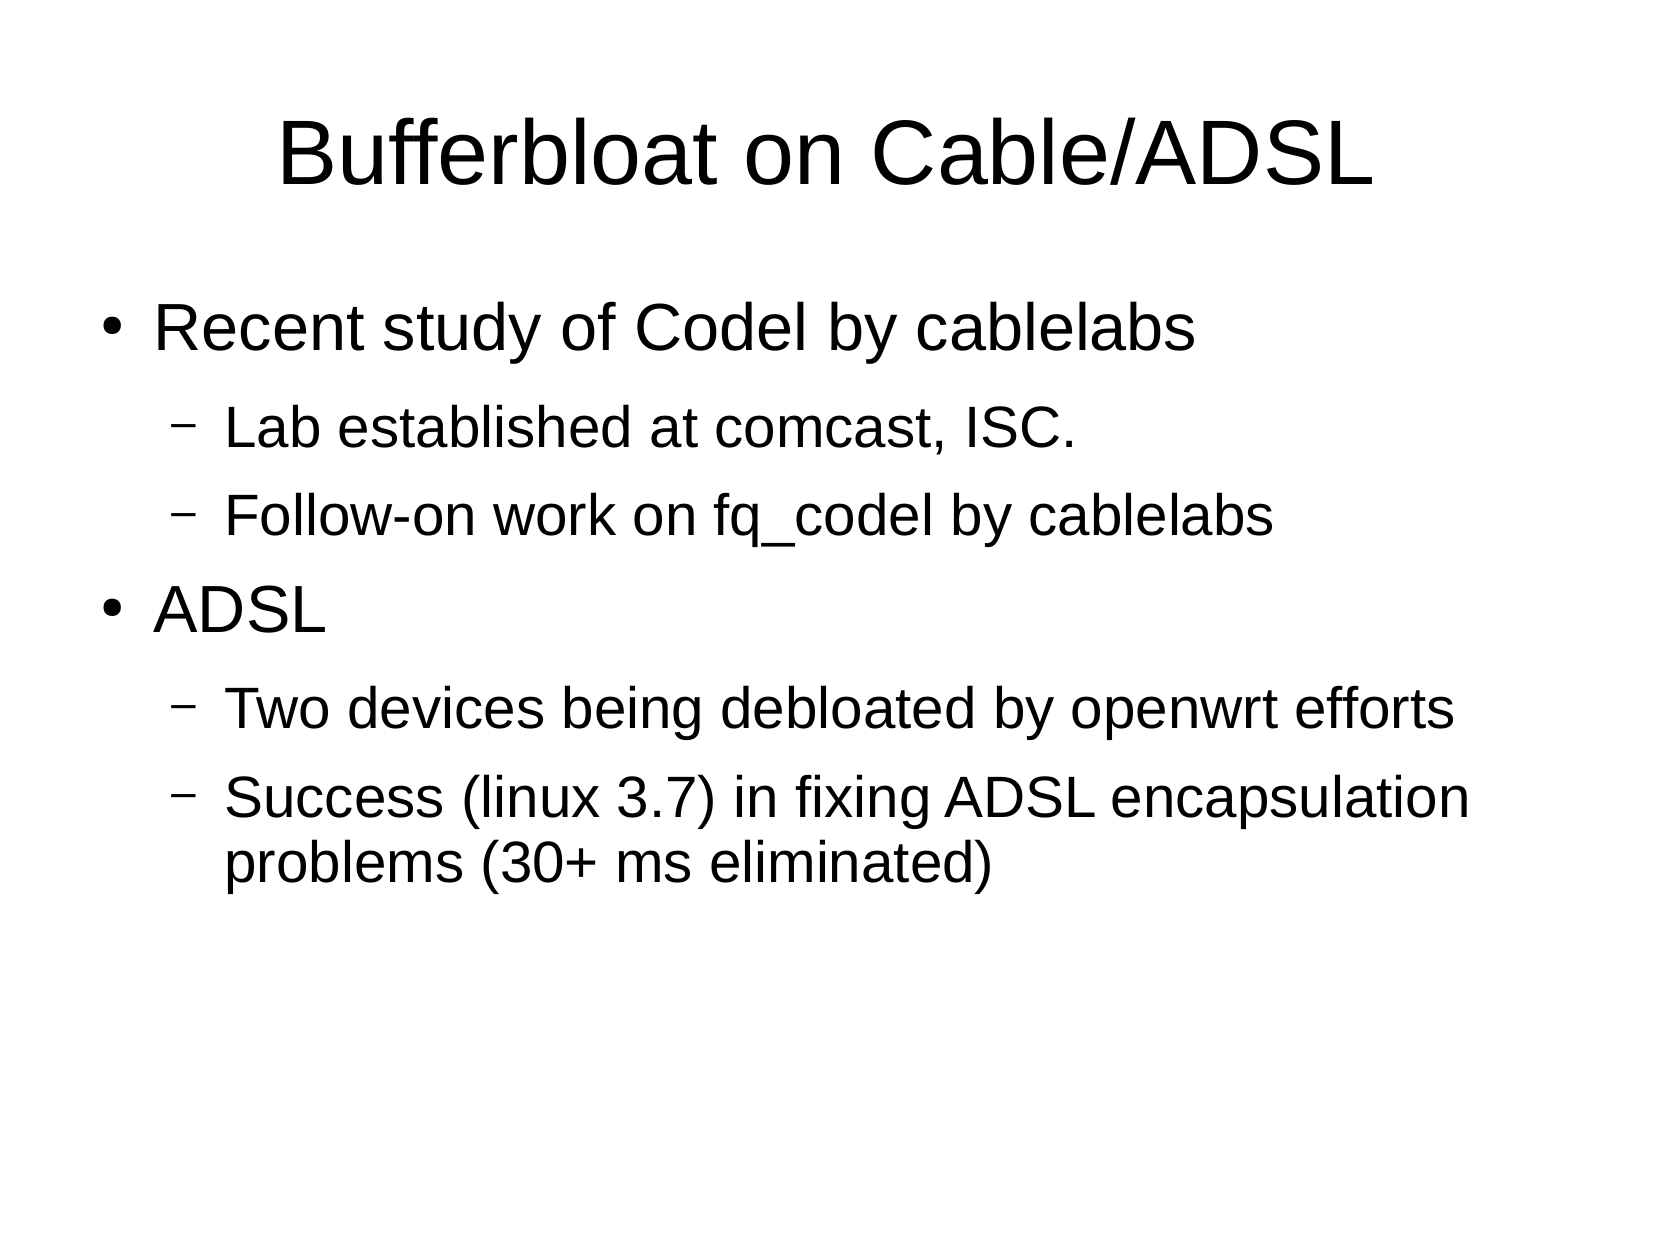

# Bufferbloat on Cable/ADSL
Recent study of Codel by cablelabs
Lab established at comcast, ISC.
Follow-on work on fq_codel by cablelabs
ADSL
Two devices being debloated by openwrt efforts
Success (linux 3.7) in fixing ADSL encapsulation problems (30+ ms eliminated)